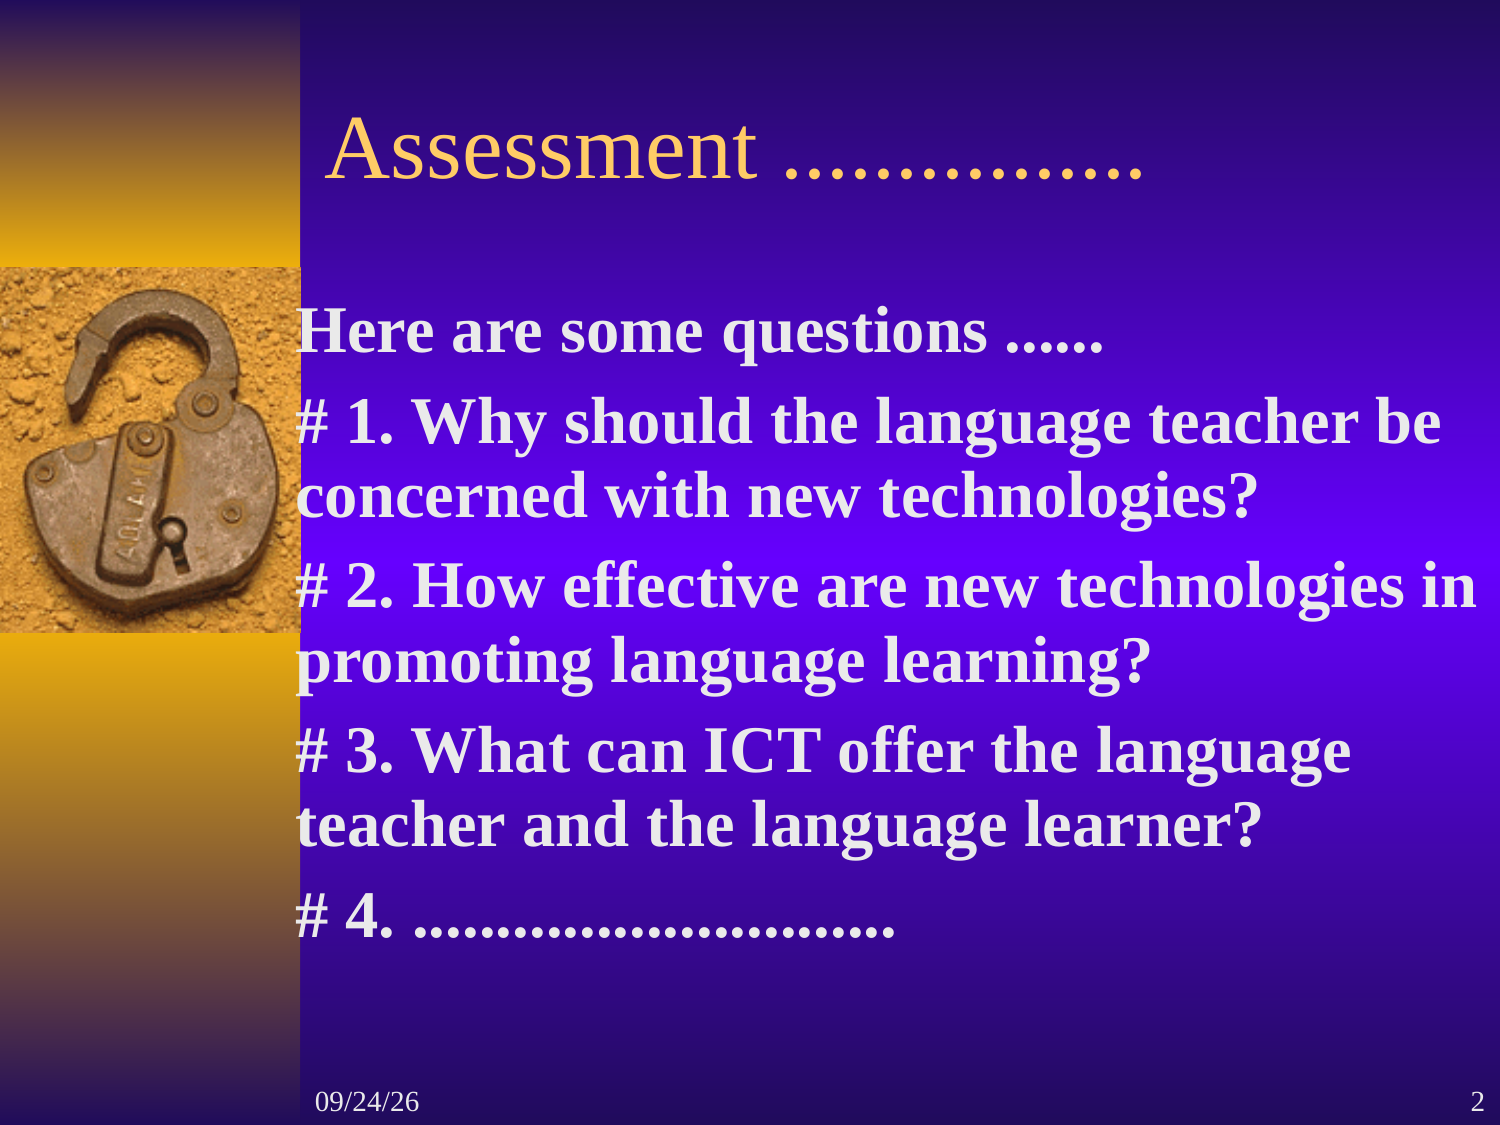

# Assessment ................
Here are some questions ......
# 1. Why should the language teacher be concerned with new technologies?
# 2. How effective are new technologies in promoting language learning?
# 3. What can ICT offer the language teacher and the language learner?
# 4. .............................
2